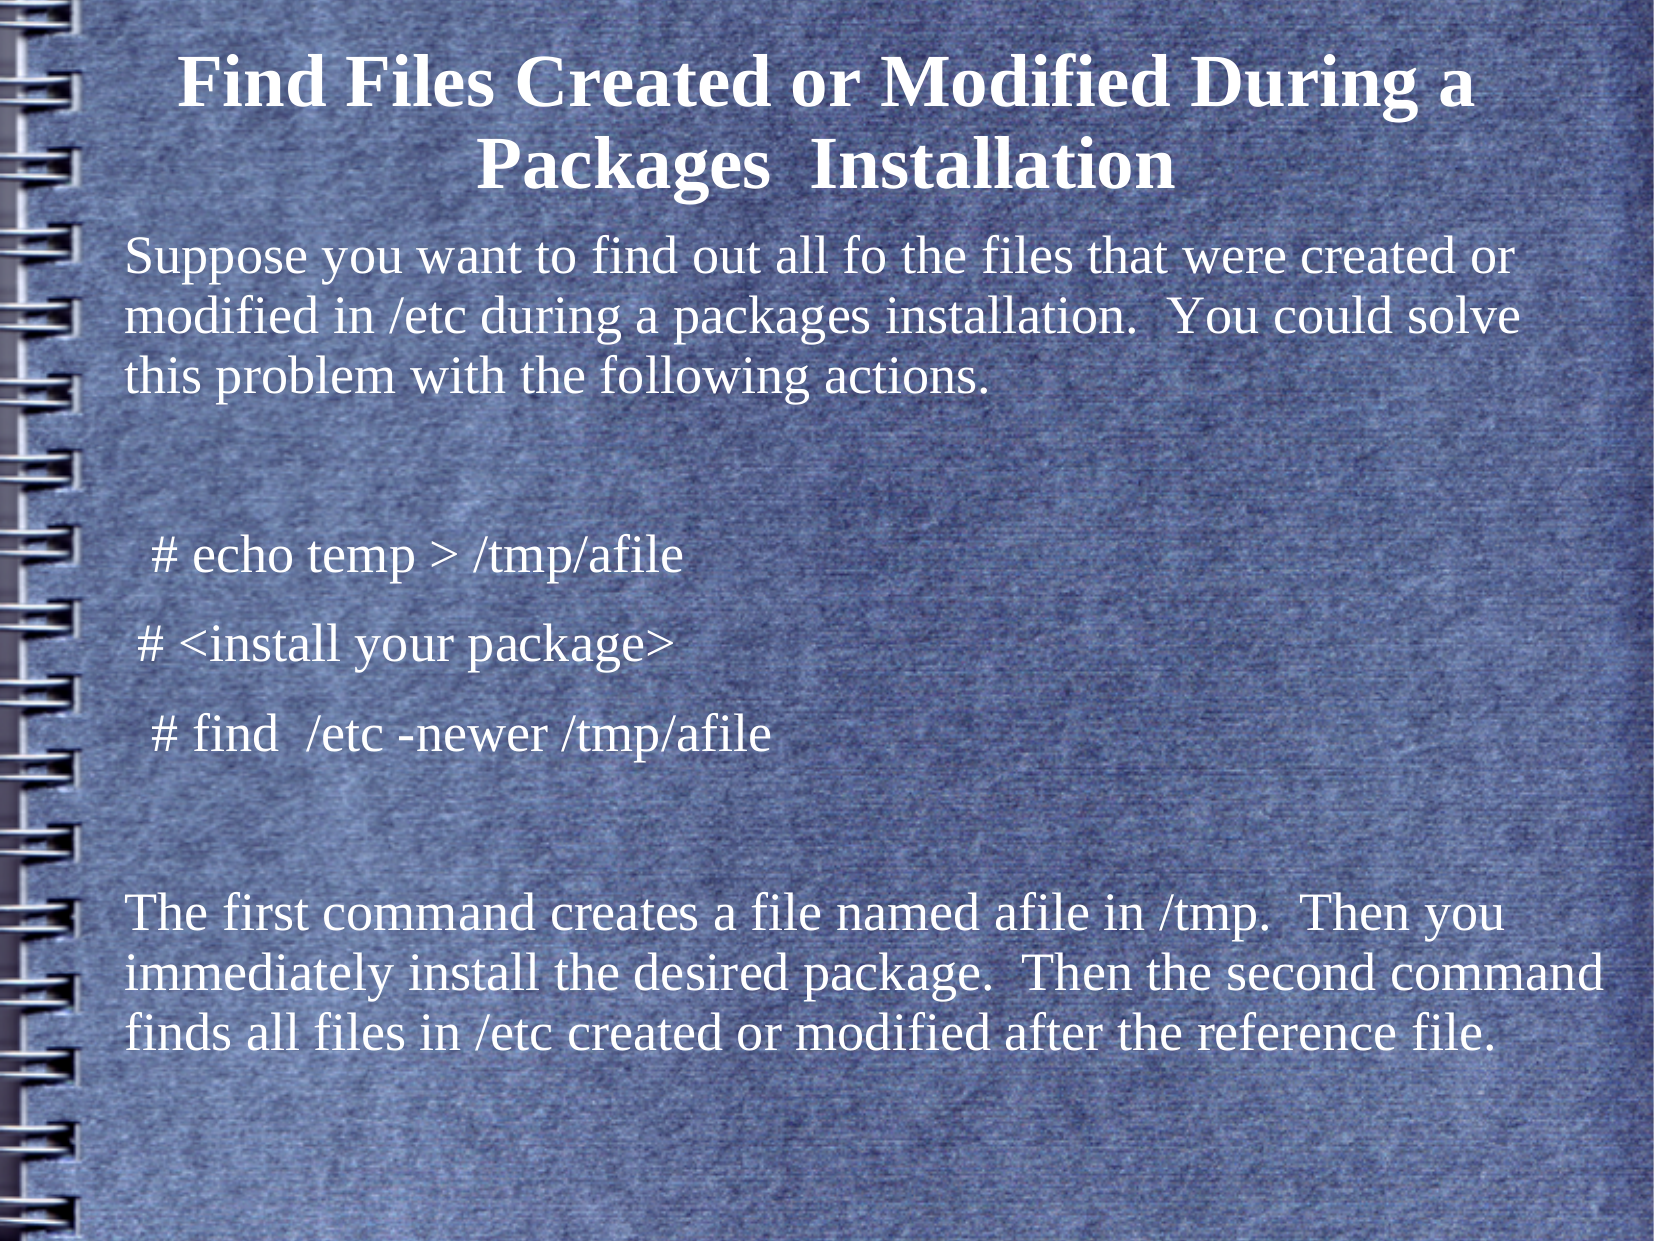

# Find Files Created or Modified During a Packages Installation
Suppose you want to find out all fo the files that were created or modified in /etc during a packages installation. You could solve this problem with the following actions.
 # echo temp > /tmp/afile
 # <install your package>
 # find /etc -newer /tmp/afile
The first command creates a file named afile in /tmp. Then you immediately install the desired package. Then the second command finds all files in /etc created or modified after the reference file.